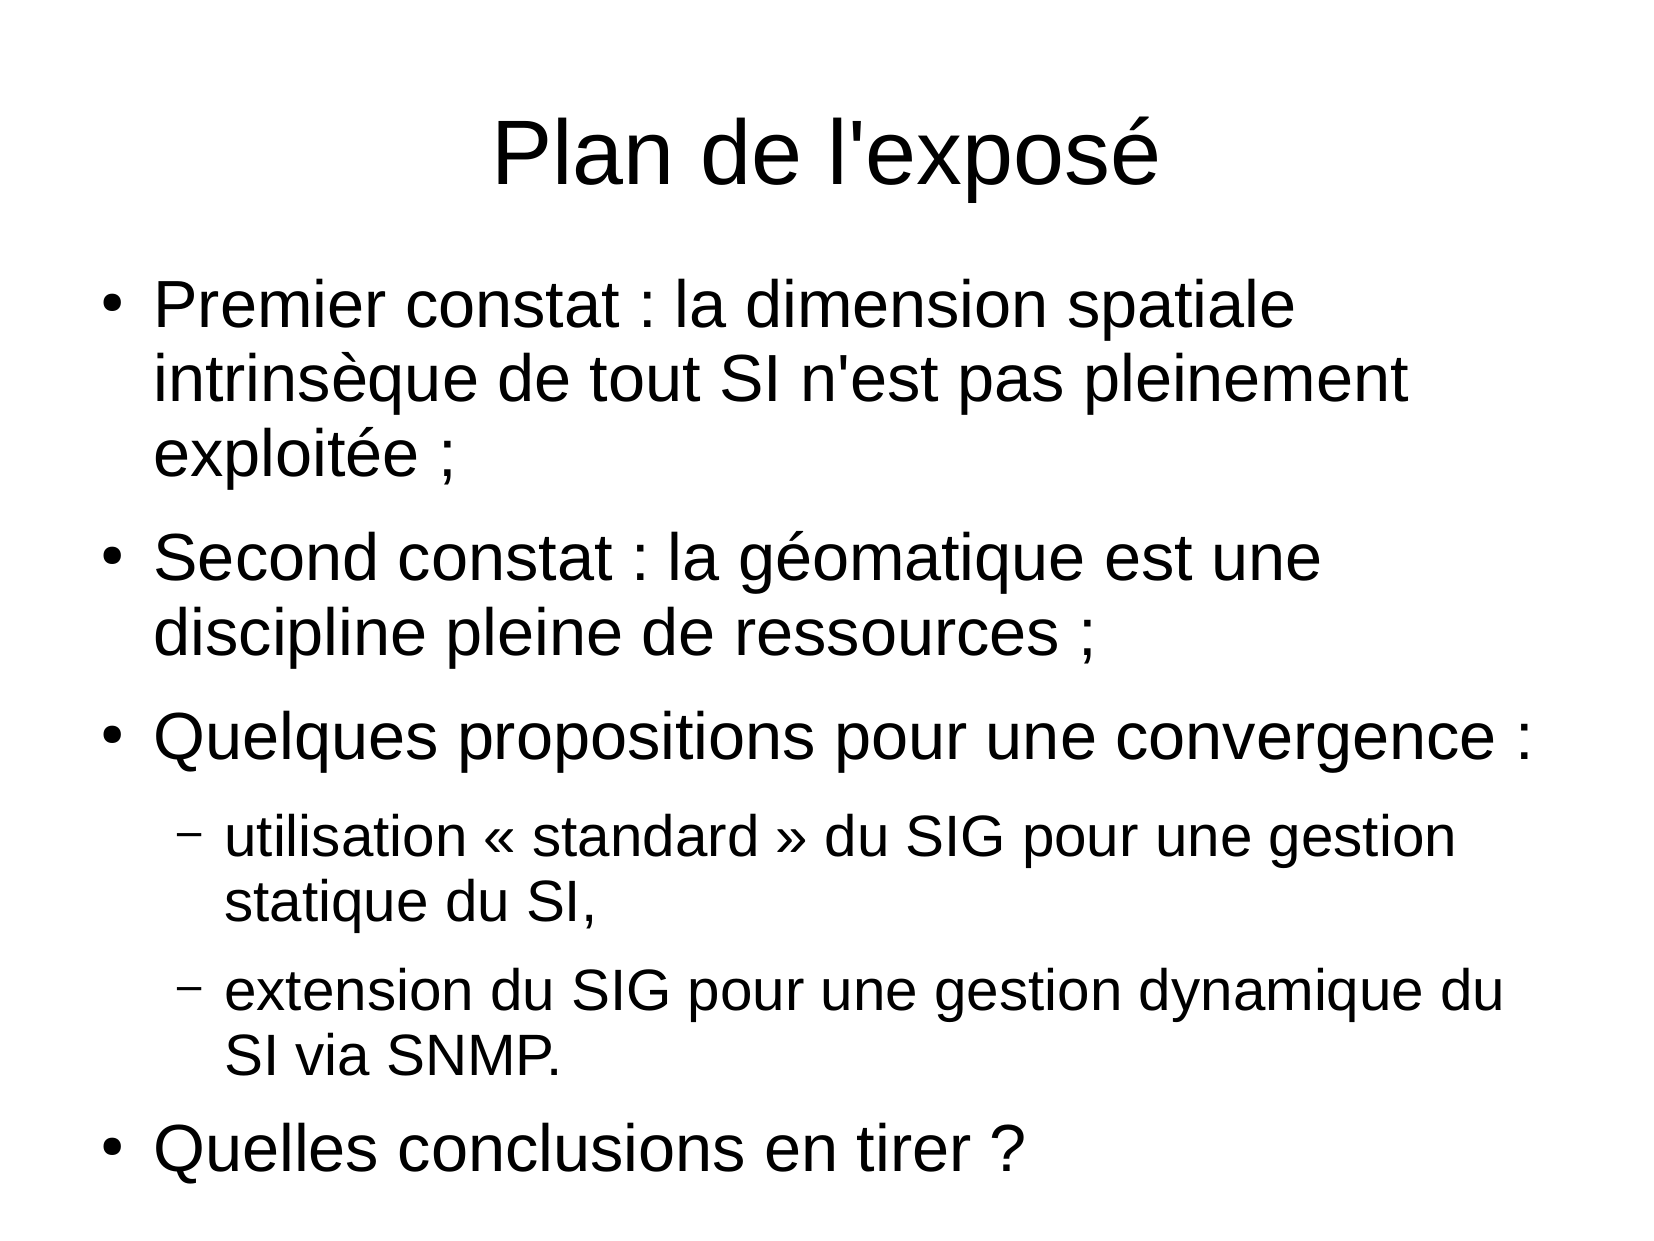

# Plan de l'exposé
Premier constat : la dimension spatiale intrinsèque de tout SI n'est pas pleinement exploitée ;
Second constat : la géomatique est une discipline pleine de ressources ;
Quelques propositions pour une convergence :
utilisation « standard » du SIG pour une gestion statique du SI,
extension du SIG pour une gestion dynamique du SI via SNMP.
Quelles conclusions en tirer ?